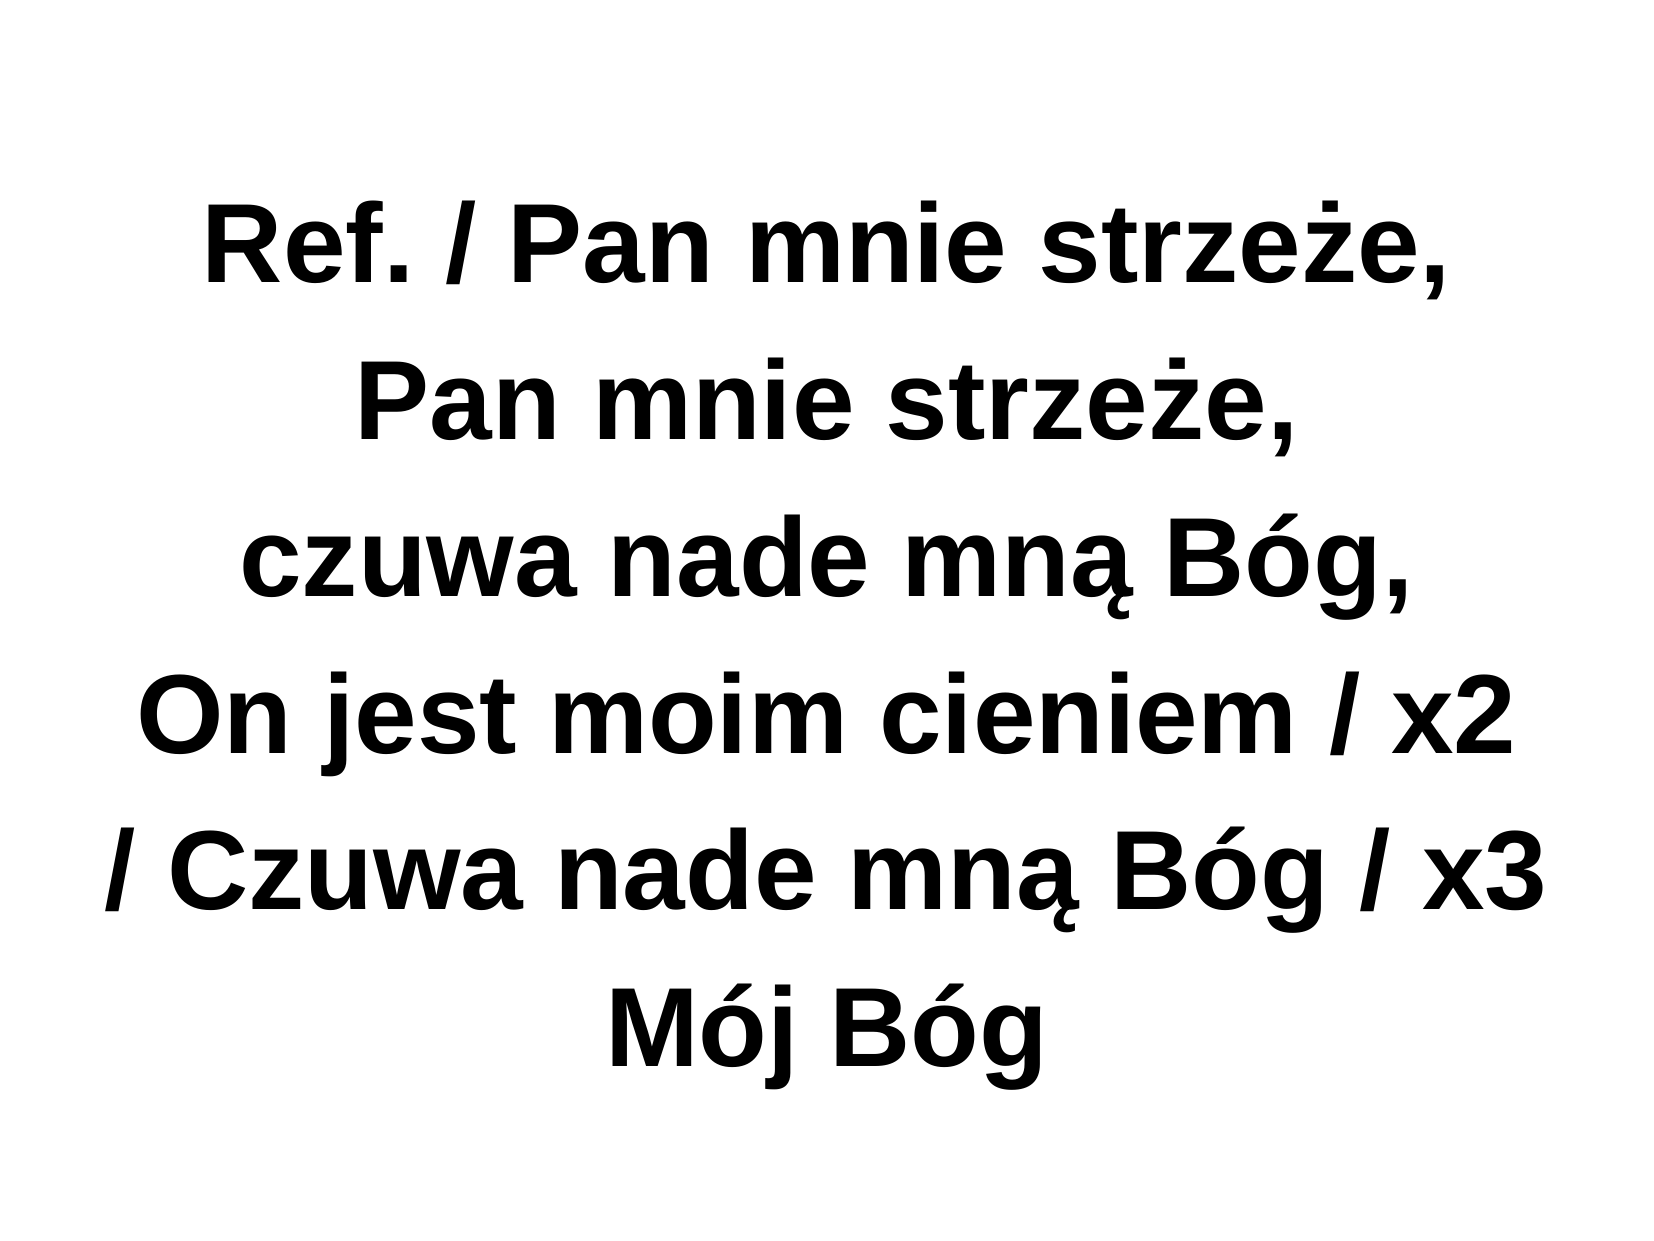

# Ref. / Pan mnie strzeże,
Pan mnie strzeże,
czuwa nade mną Bóg,
On jest moim cieniem / x2
/ Czuwa nade mną Bóg / x3
Mój Bóg